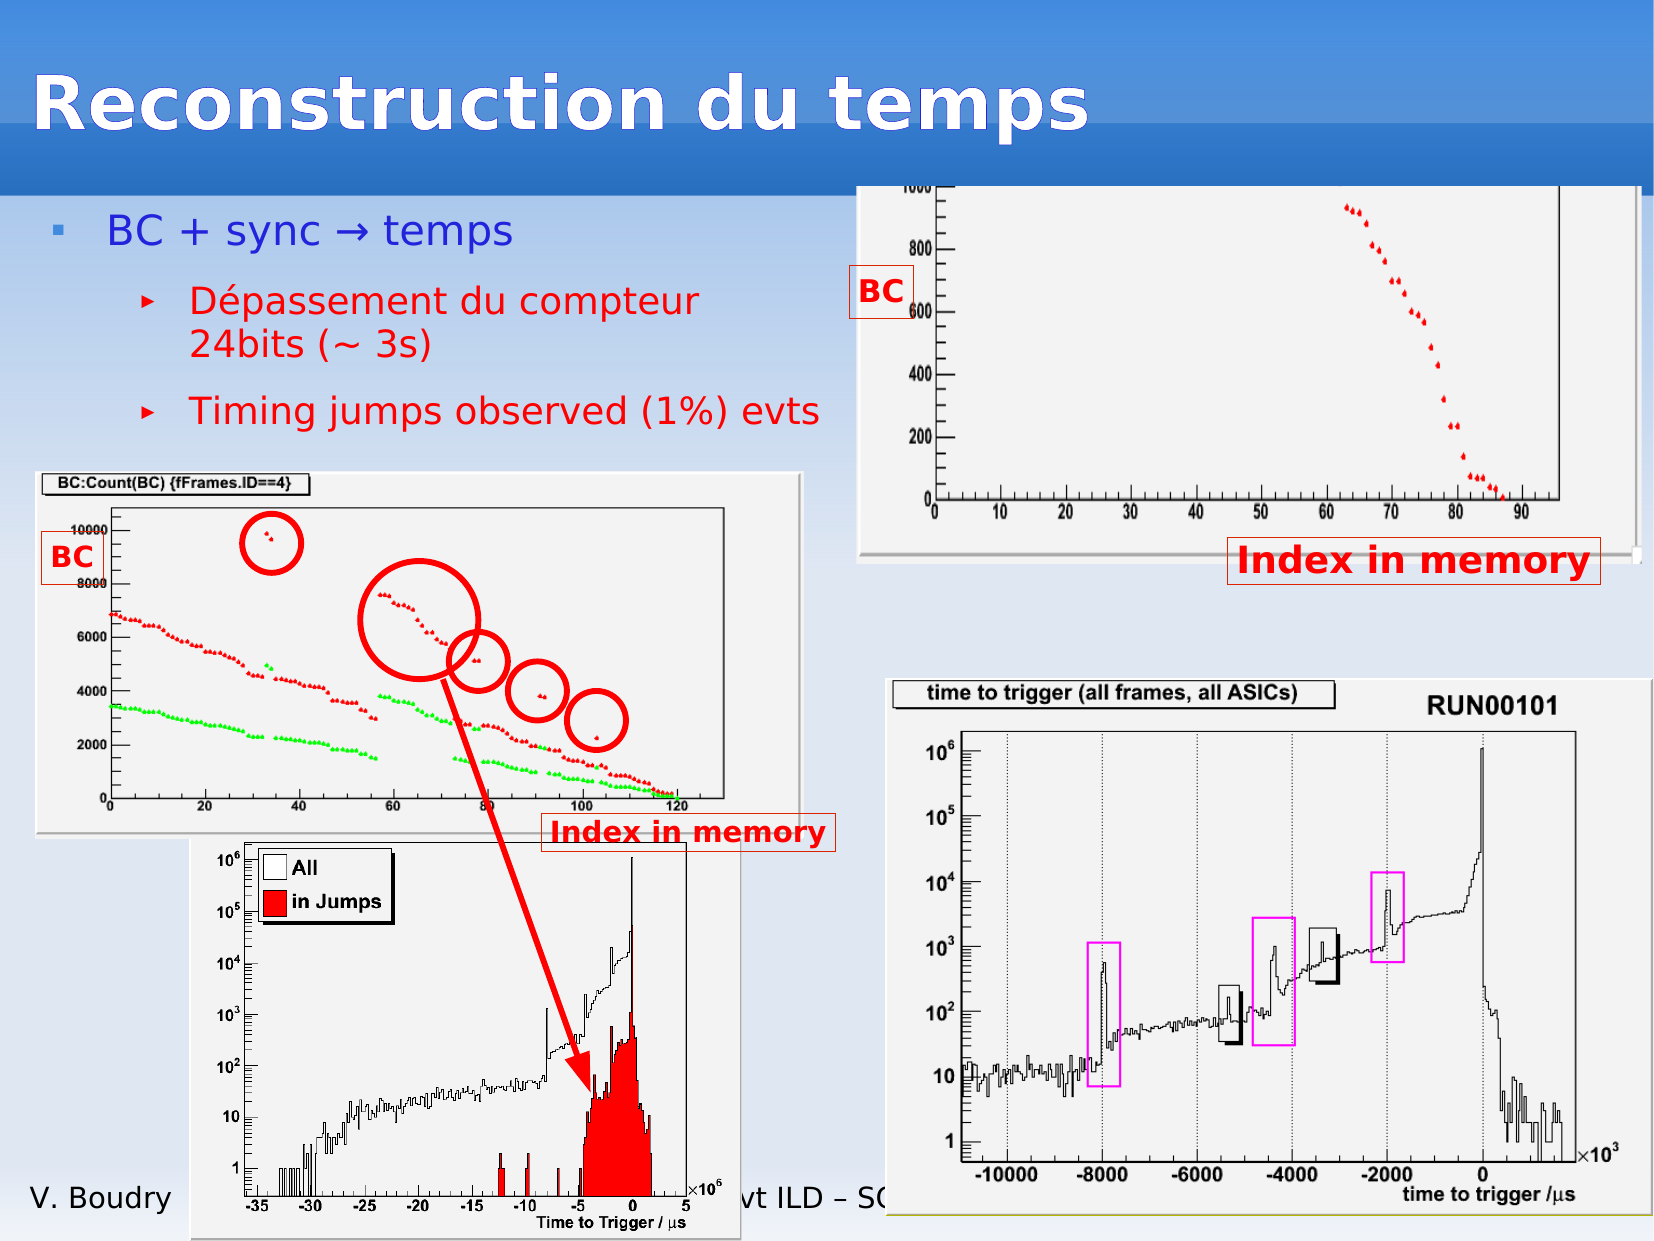

# Reconstruction du temps
BC + sync → temps
Dépassement du compteur
24bits (~ 3s)
Timing jumps observed (1%) evts
BC
BC
Index in memory
Index in memory
DAQ pour le m³ & devt ILD – SOCLE Annecy, 9/12/2008
8